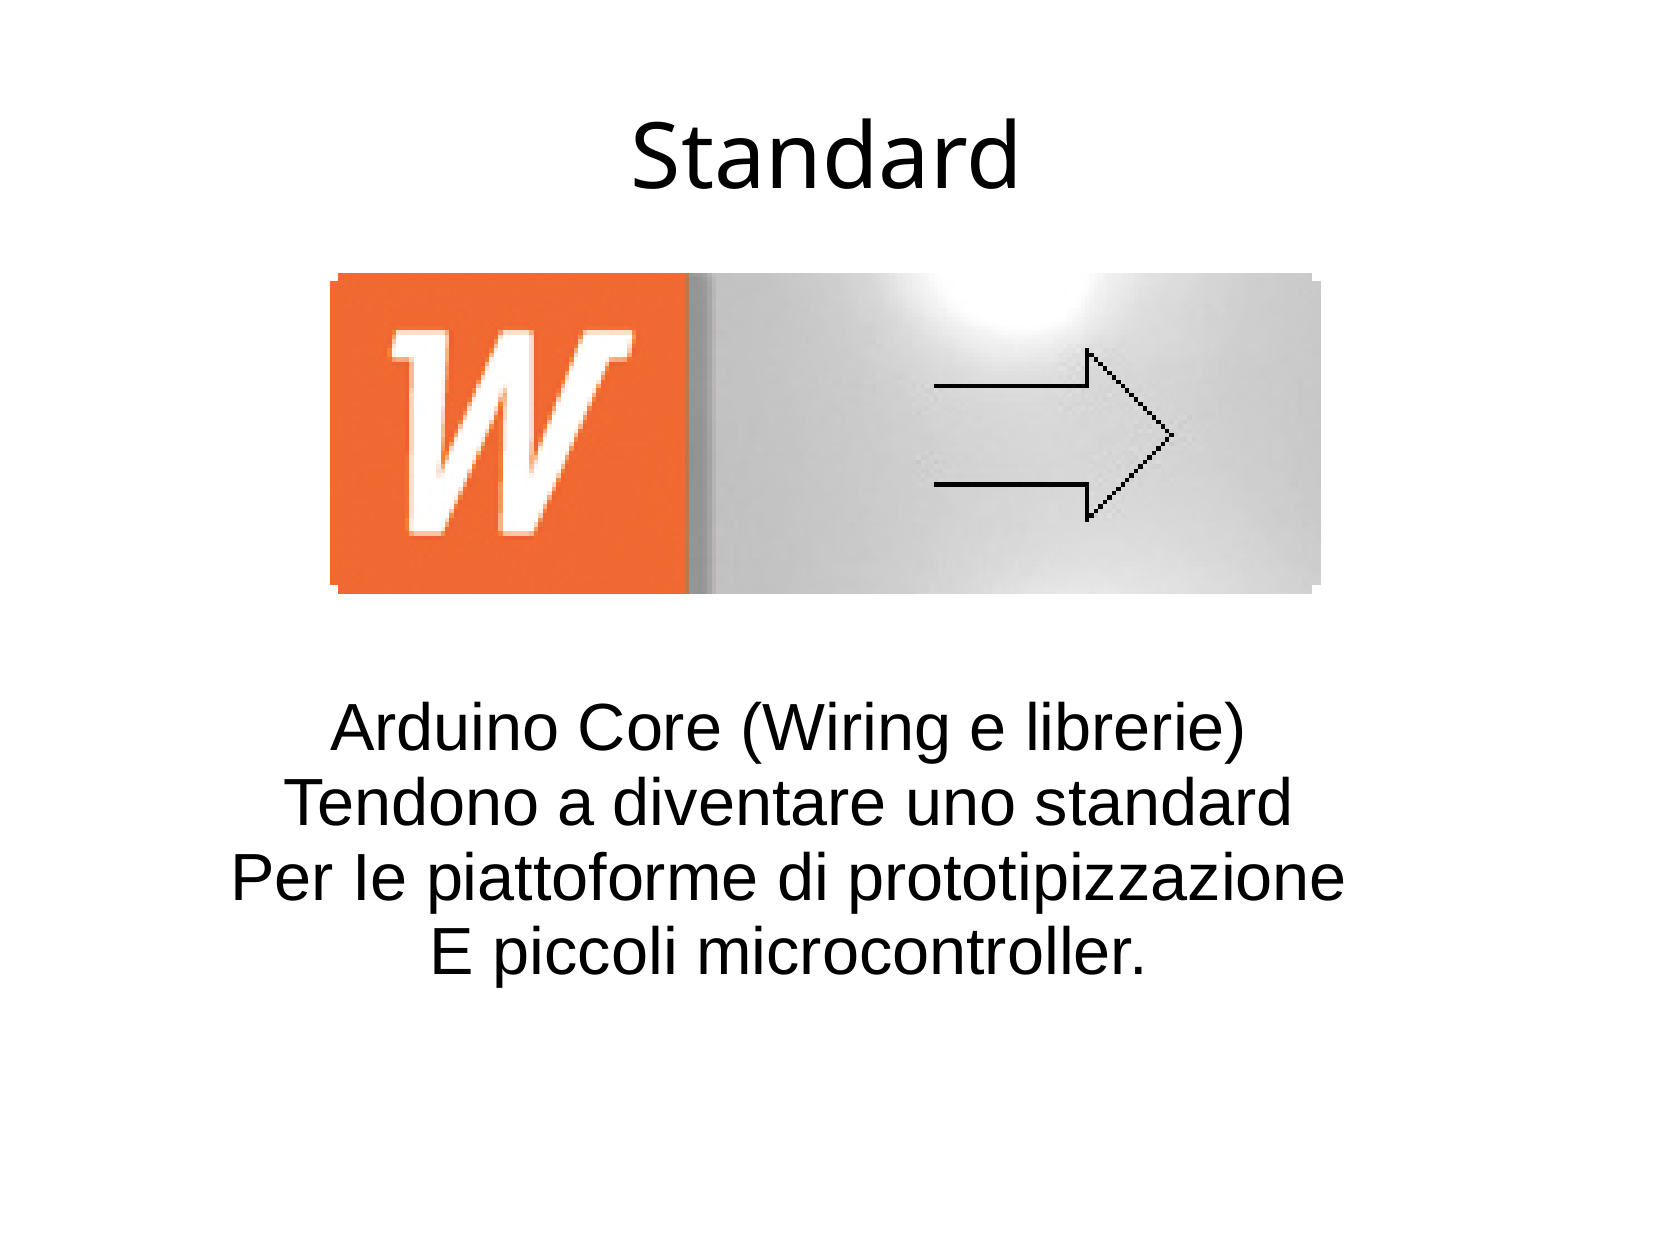

# Standard
Arduino Core (Wiring e librerie)
Tendono a diventare uno standard
Per Ie piattoforme di prototipizzazione
E piccoli microcontroller.